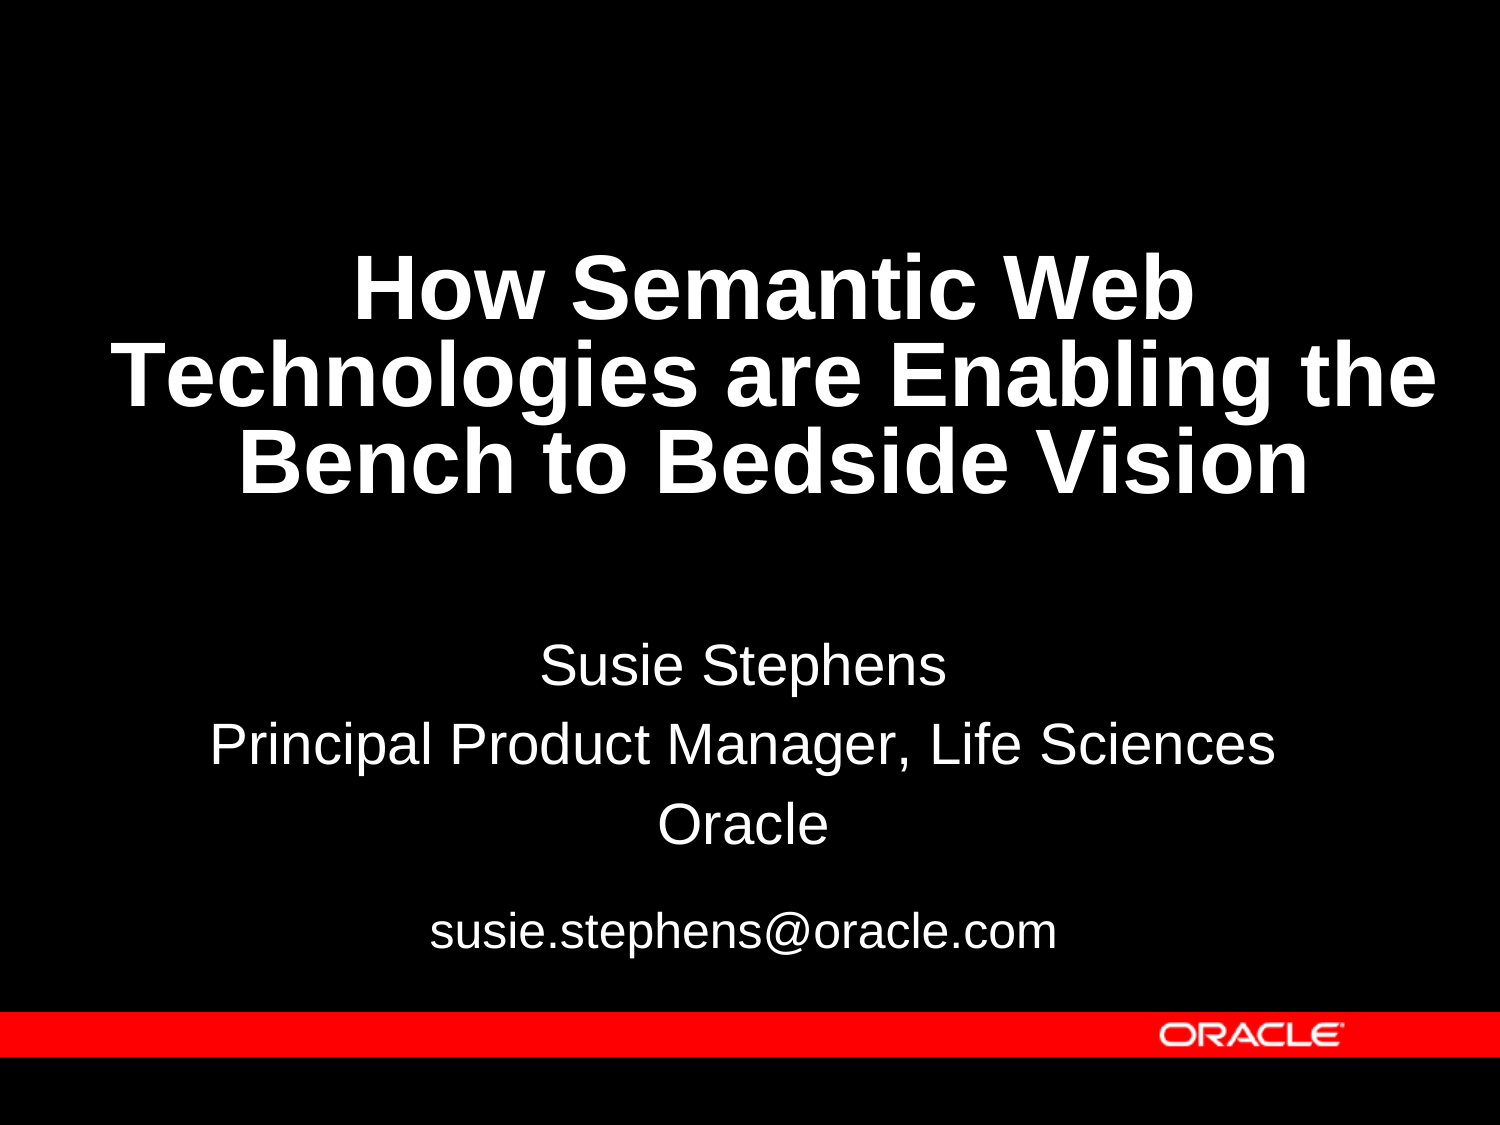

# How Semantic Web Technologies are Enabling the Bench to Bedside Vision
Susie Stephens
Principal Product Manager, Life Sciences
Oracle
susie.stephens@oracle.com